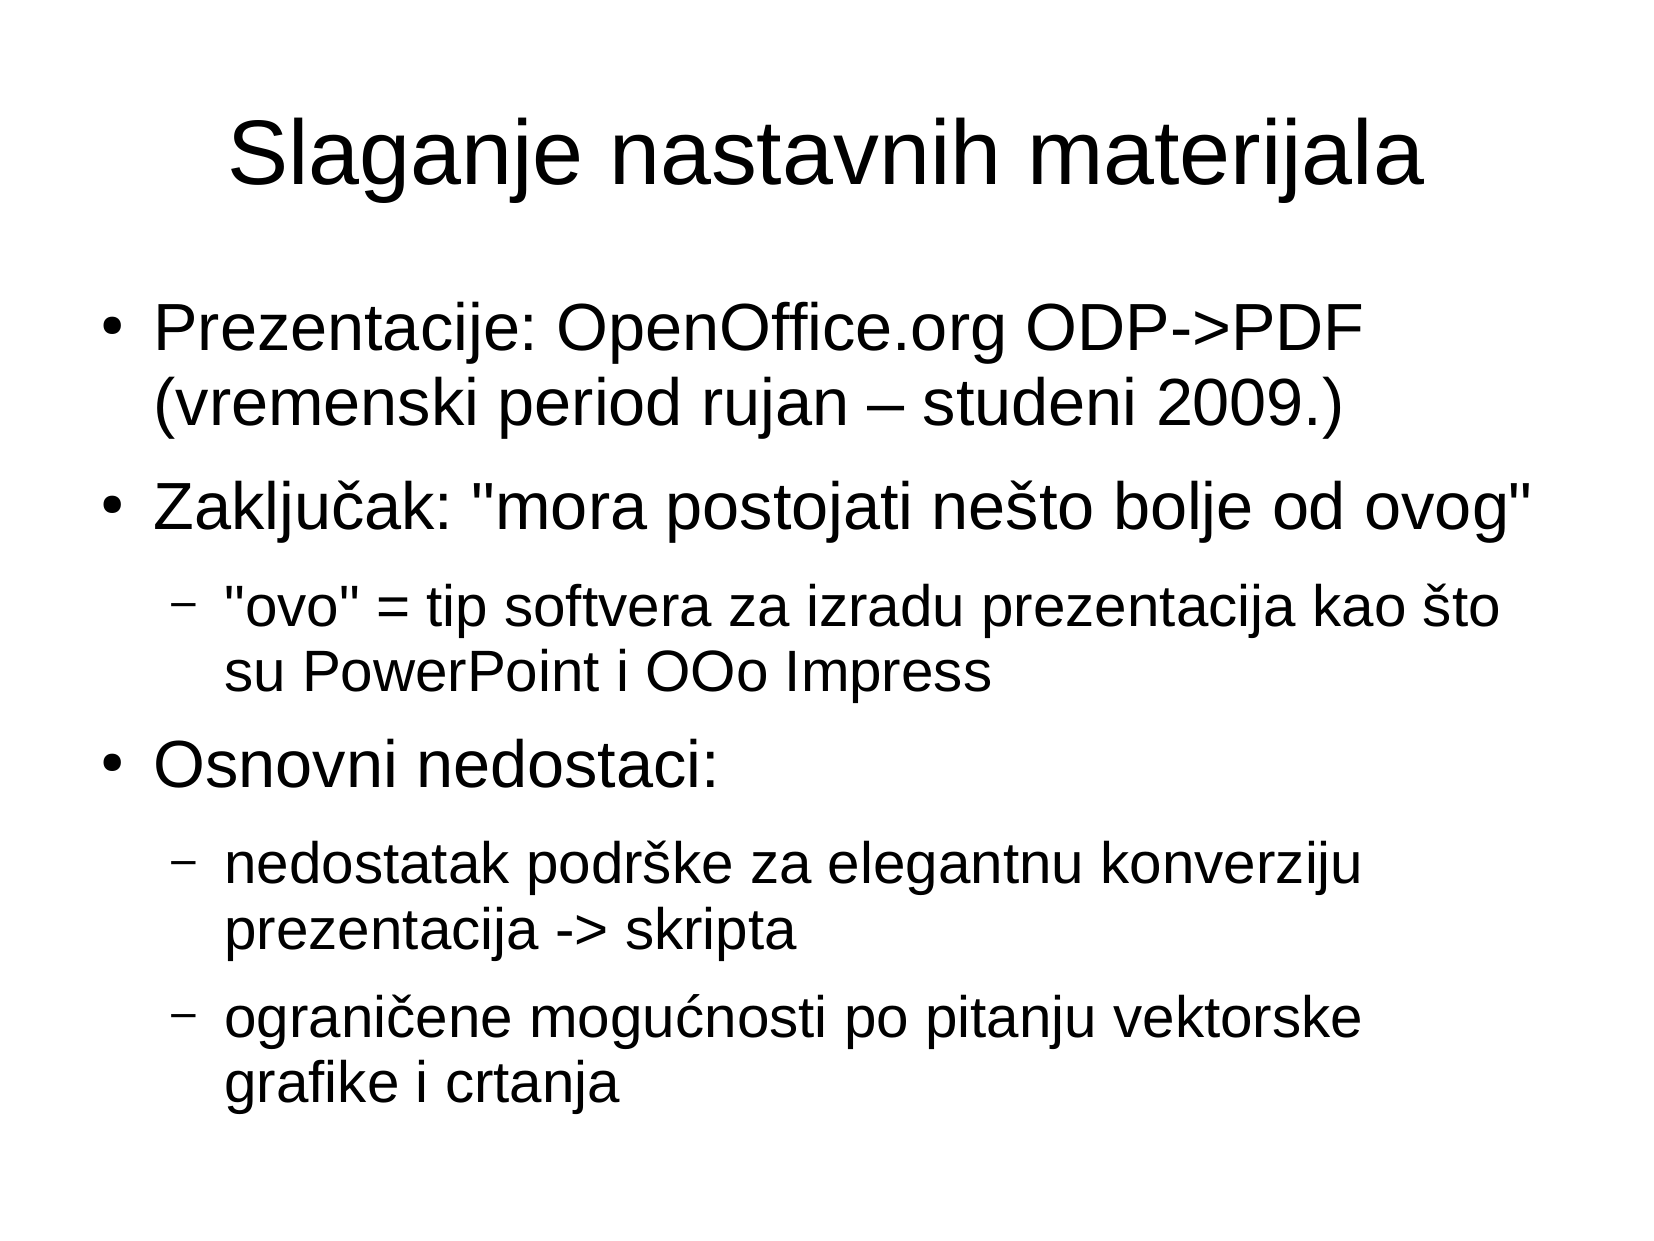

# Slaganje nastavnih materijala
Prezentacije: OpenOffice.org ODP->PDF (vremenski period rujan – studeni 2009.)
Zaključak: "mora postojati nešto bolje od ovog"
"ovo" = tip softvera za izradu prezentacija kao što su PowerPoint i OOo Impress
Osnovni nedostaci:
nedostatak podrške za elegantnu konverziju prezentacija -> skripta
ograničene mogućnosti po pitanju vektorske grafike i crtanja